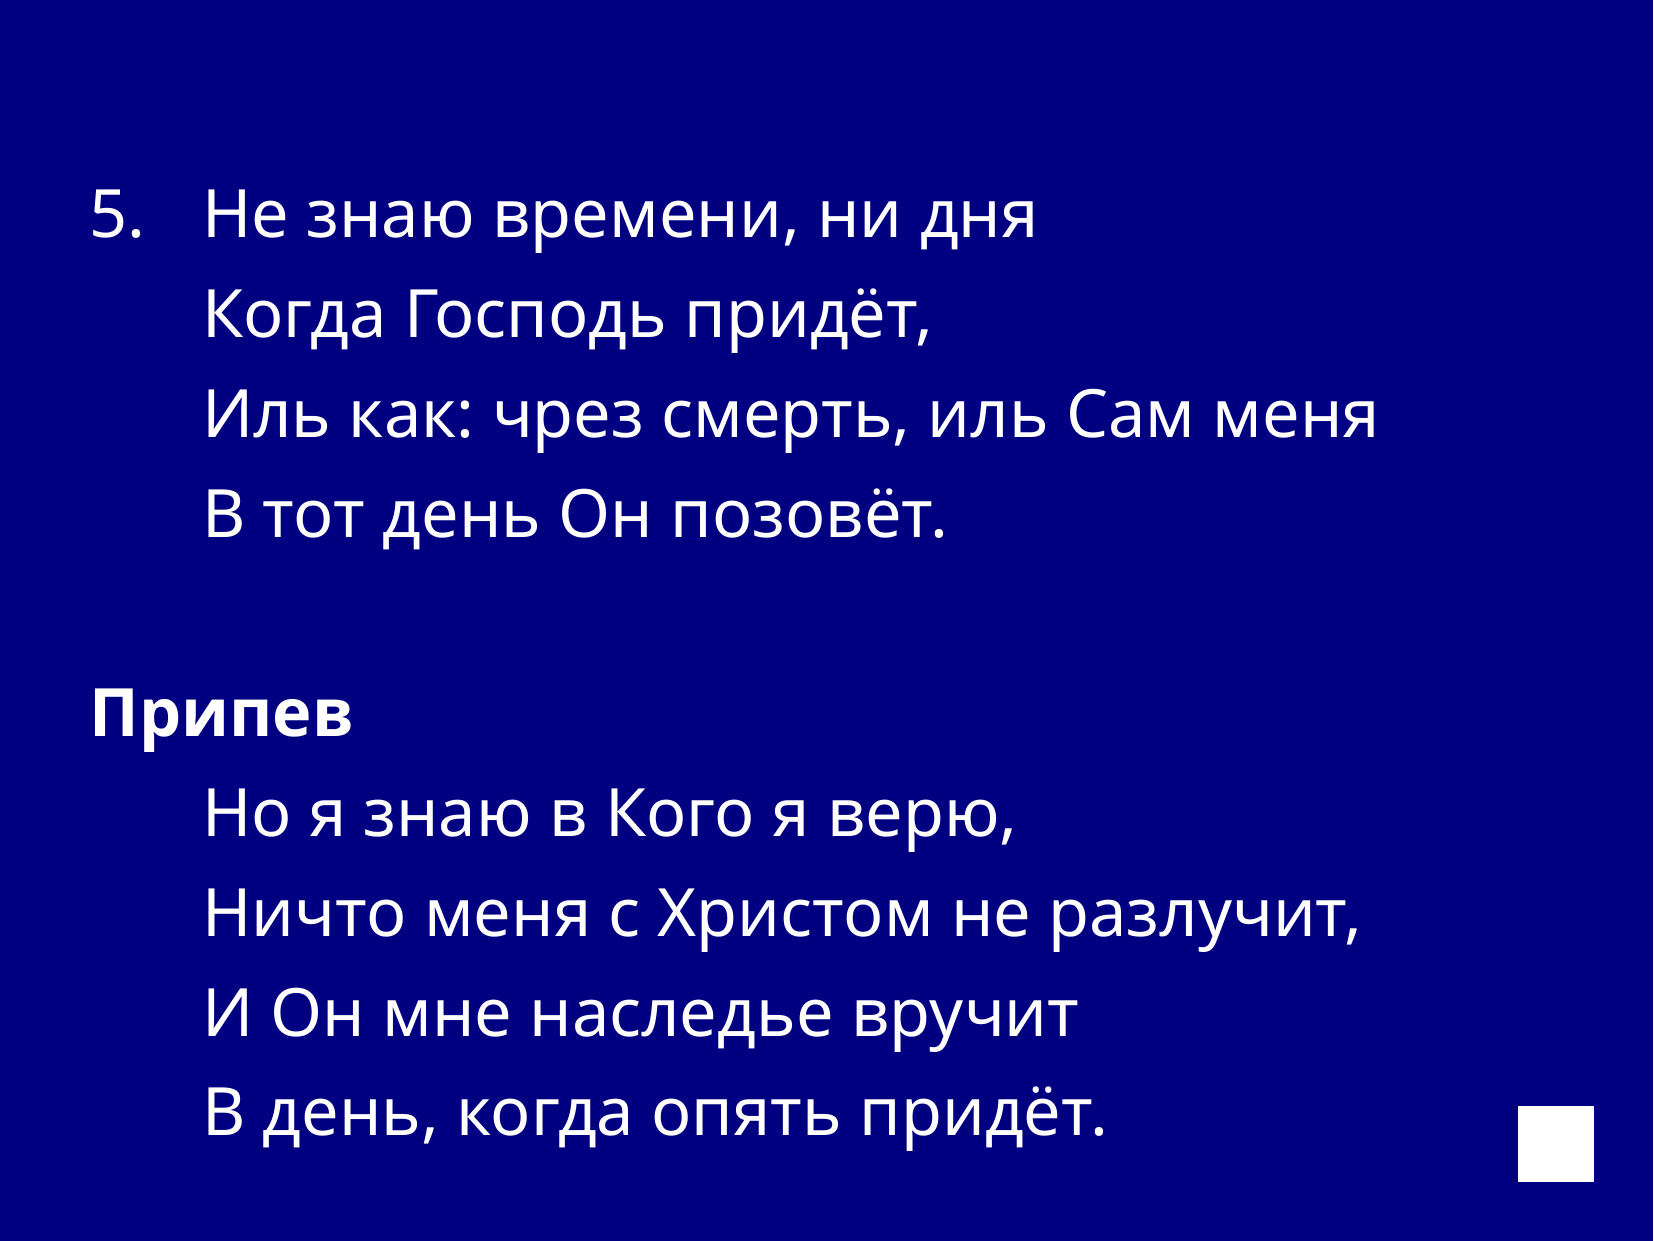

5.	Не знаю времени, ни дня
	Когда Господь придёт,
	Иль как: чрез смерть, иль Сам меня
	В тот день Он позовёт.
Припев
	Но я знаю в Кого я верю,
	Ничто меня с Христом не разлучит,
	И Он мне наследье вручит
	В день, когда опять придёт.